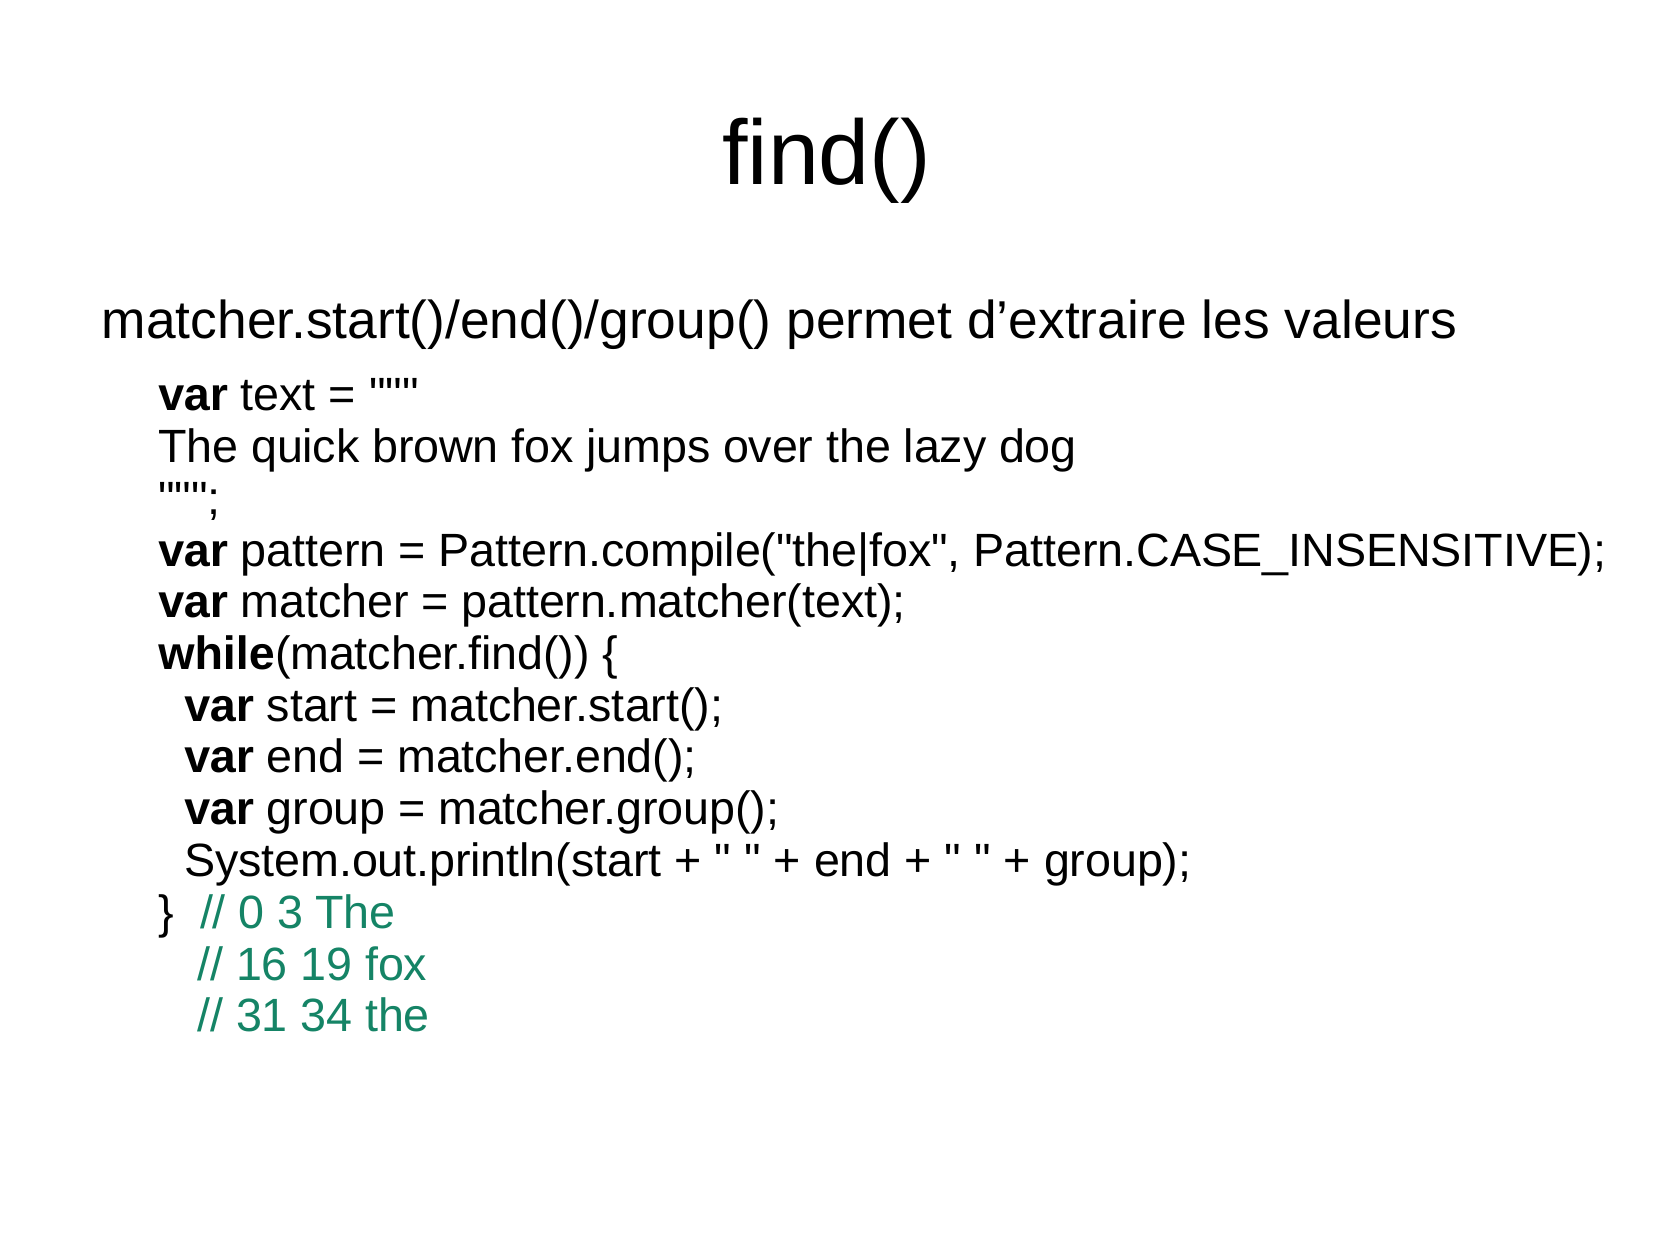

# find()
matcher.start()/end()/group() permet d’extraire les valeurs
var text = """
The quick brown fox jumps over the lazy dog
""";
var pattern = Pattern.compile("the|fox", Pattern.CASE_INSENSITIVE);
var matcher = pattern.matcher(text);
while(matcher.find()) {
 var start = matcher.start();
 var end = matcher.end();
 var group = matcher.group();
 System.out.println(start + " " + end + " " + group);
} // 0 3 The
 // 16 19 fox
 // 31 34 the